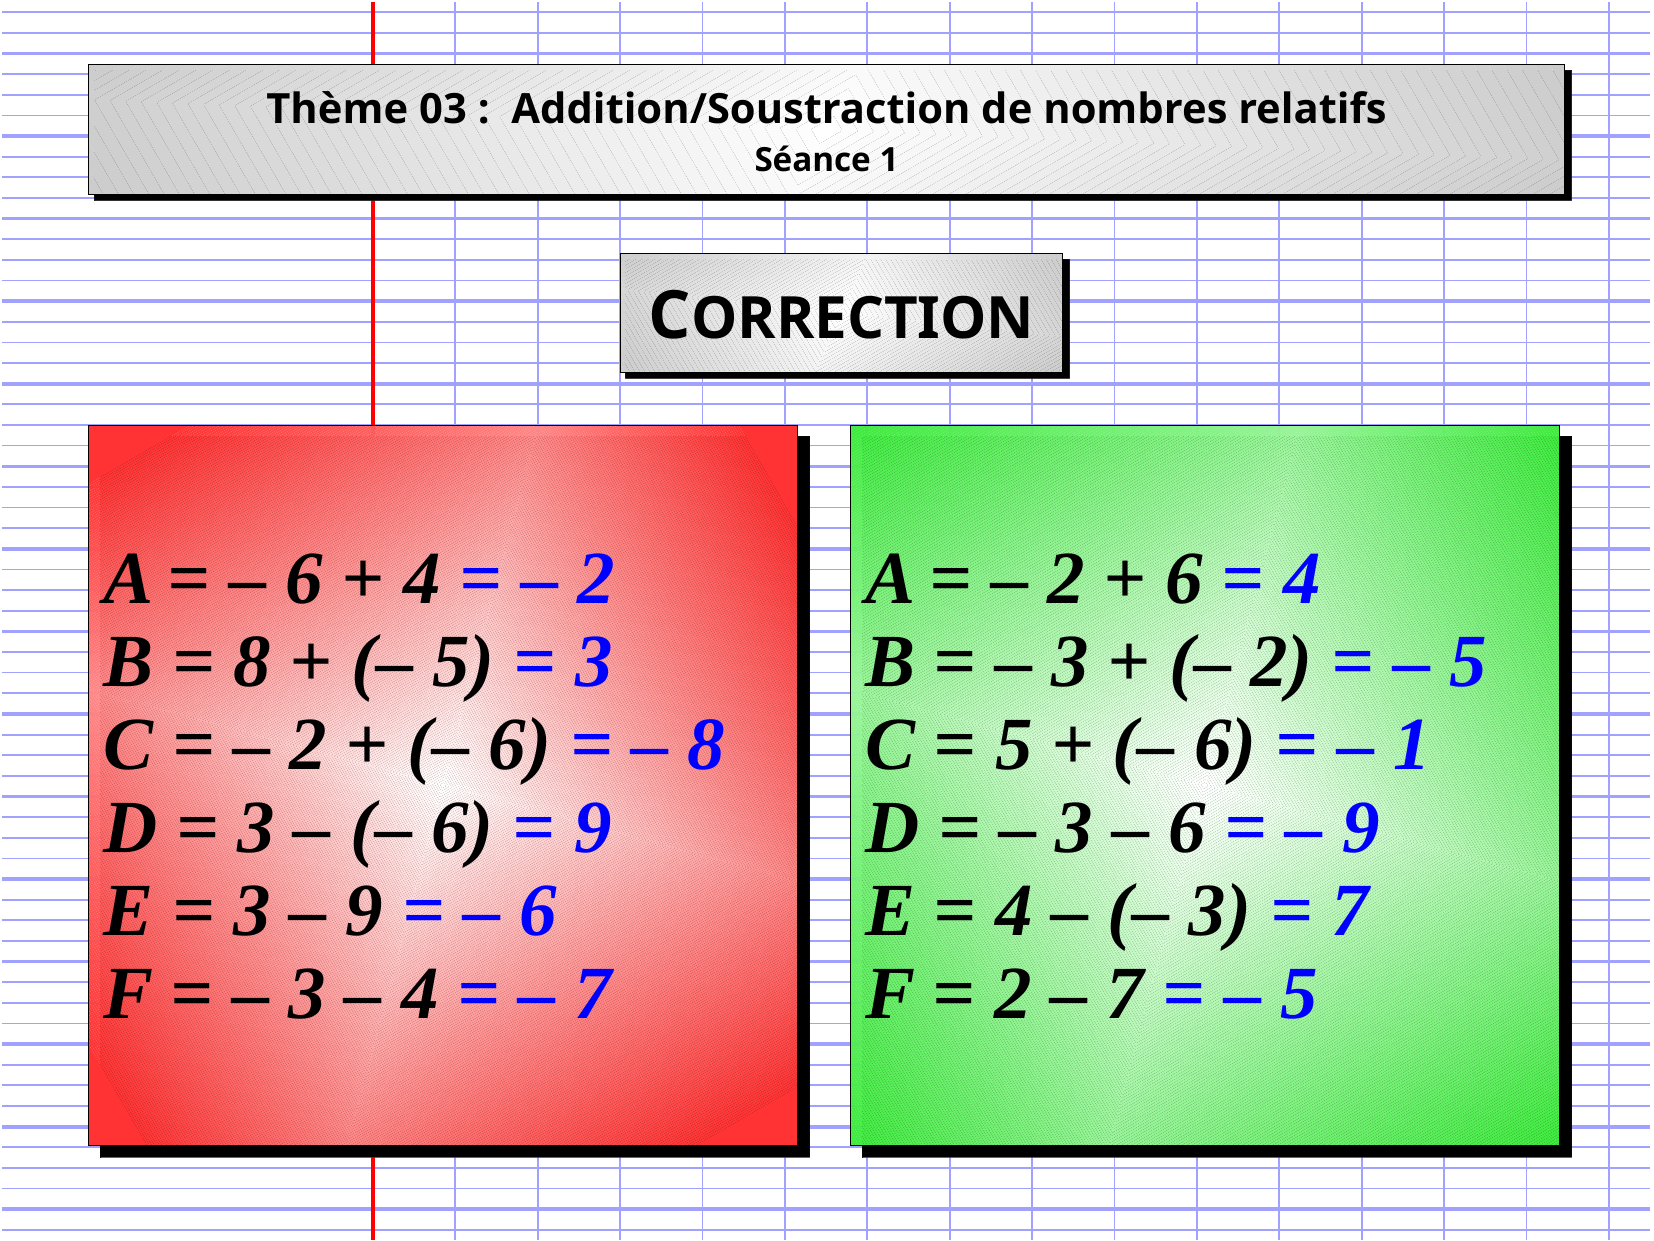

Thème 03 : Addition/Soustraction de nombres relatifs
Séance 1
CORRECTION
A = – 6 + 4 = – 2
B = 8 + (– 5) = 3
C = – 2 + (– 6) = – 8
D = 3 – (– 6) = 9
E = 3 – 9 = – 6
F = – 3 – 4 = – 7
A = – 2 + 6 = 4
B = – 3 + (– 2) = – 5
C = 5 + (– 6) = – 1
D = – 3 – 6 = – 9
E = 4 – (– 3) = 7
F = 2 – 7 = – 5